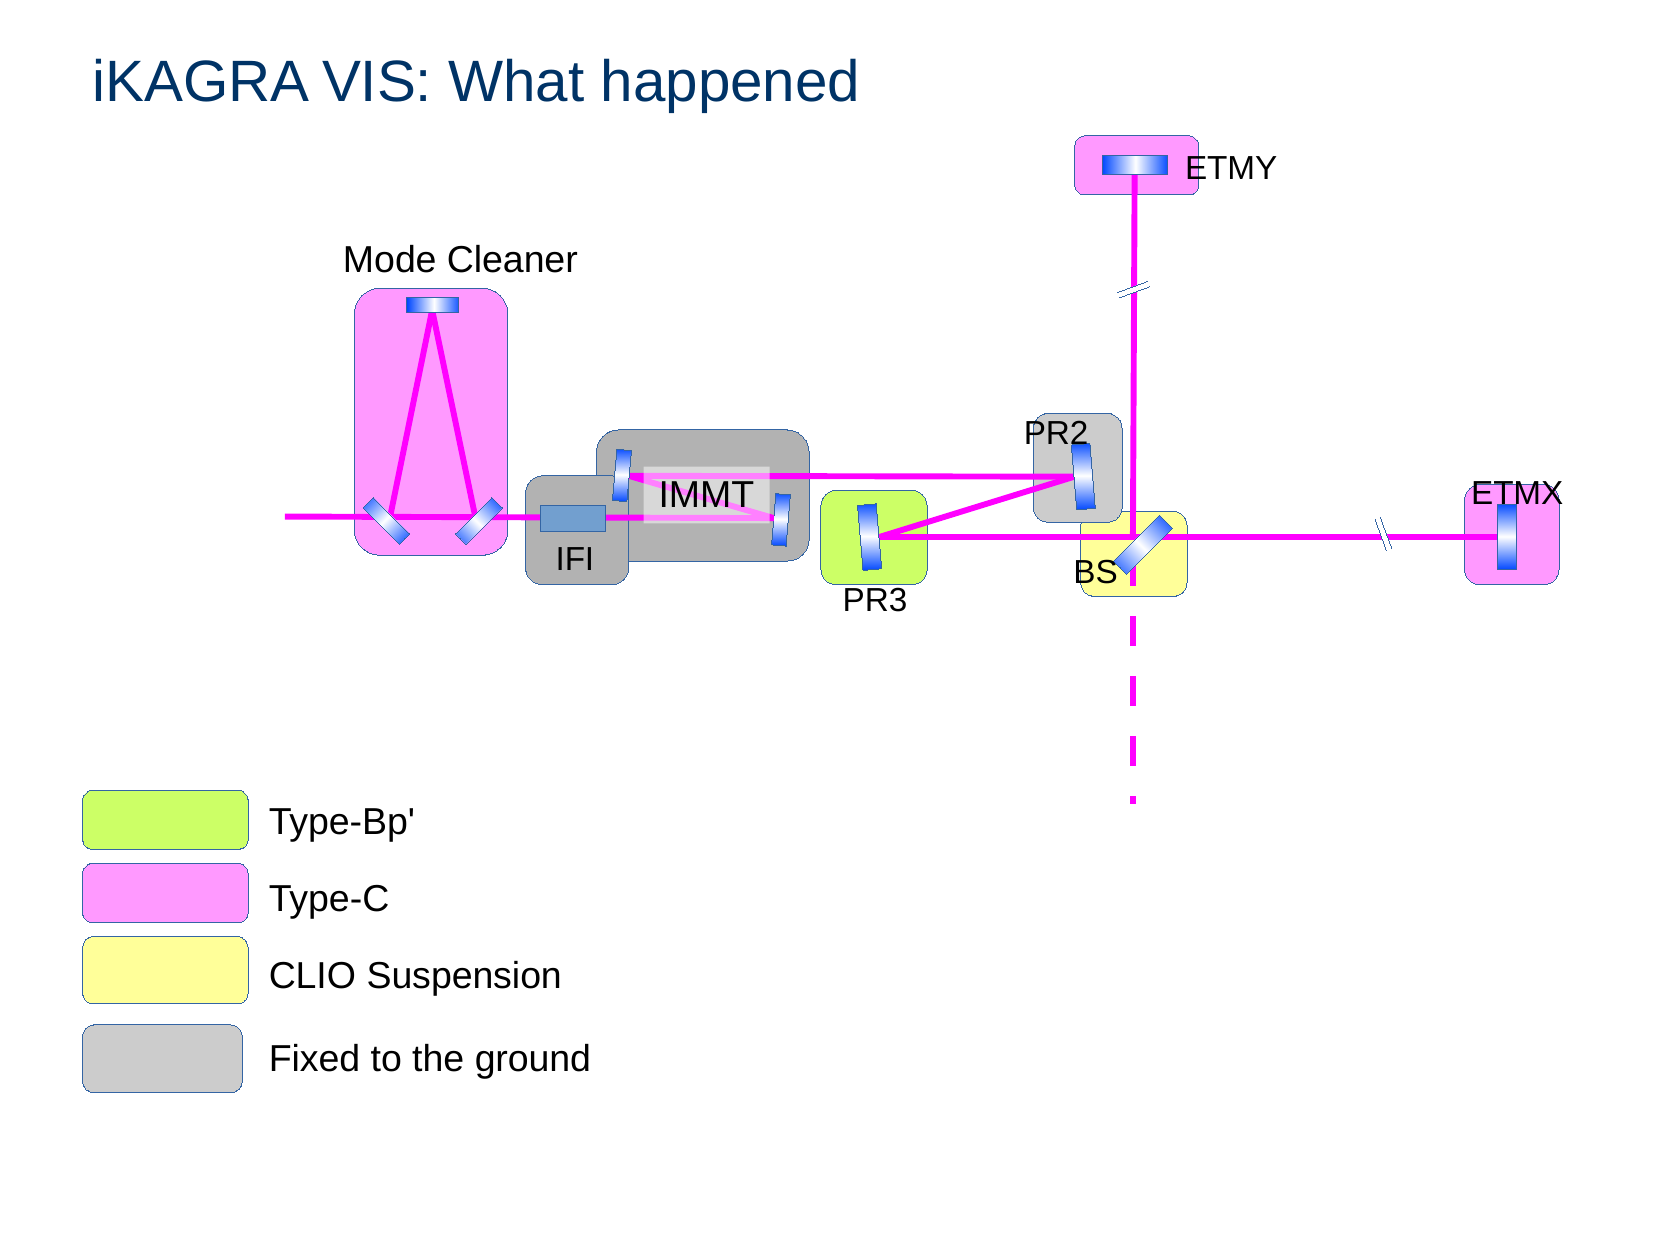

iKAGRA VIS: What happened
ETMY
Mode Cleaner
PR2
IMMT
ETMX
IFI
BS
PR3
Type-Bp'
Type-C
CLIO Suspension
Fixed to the ground